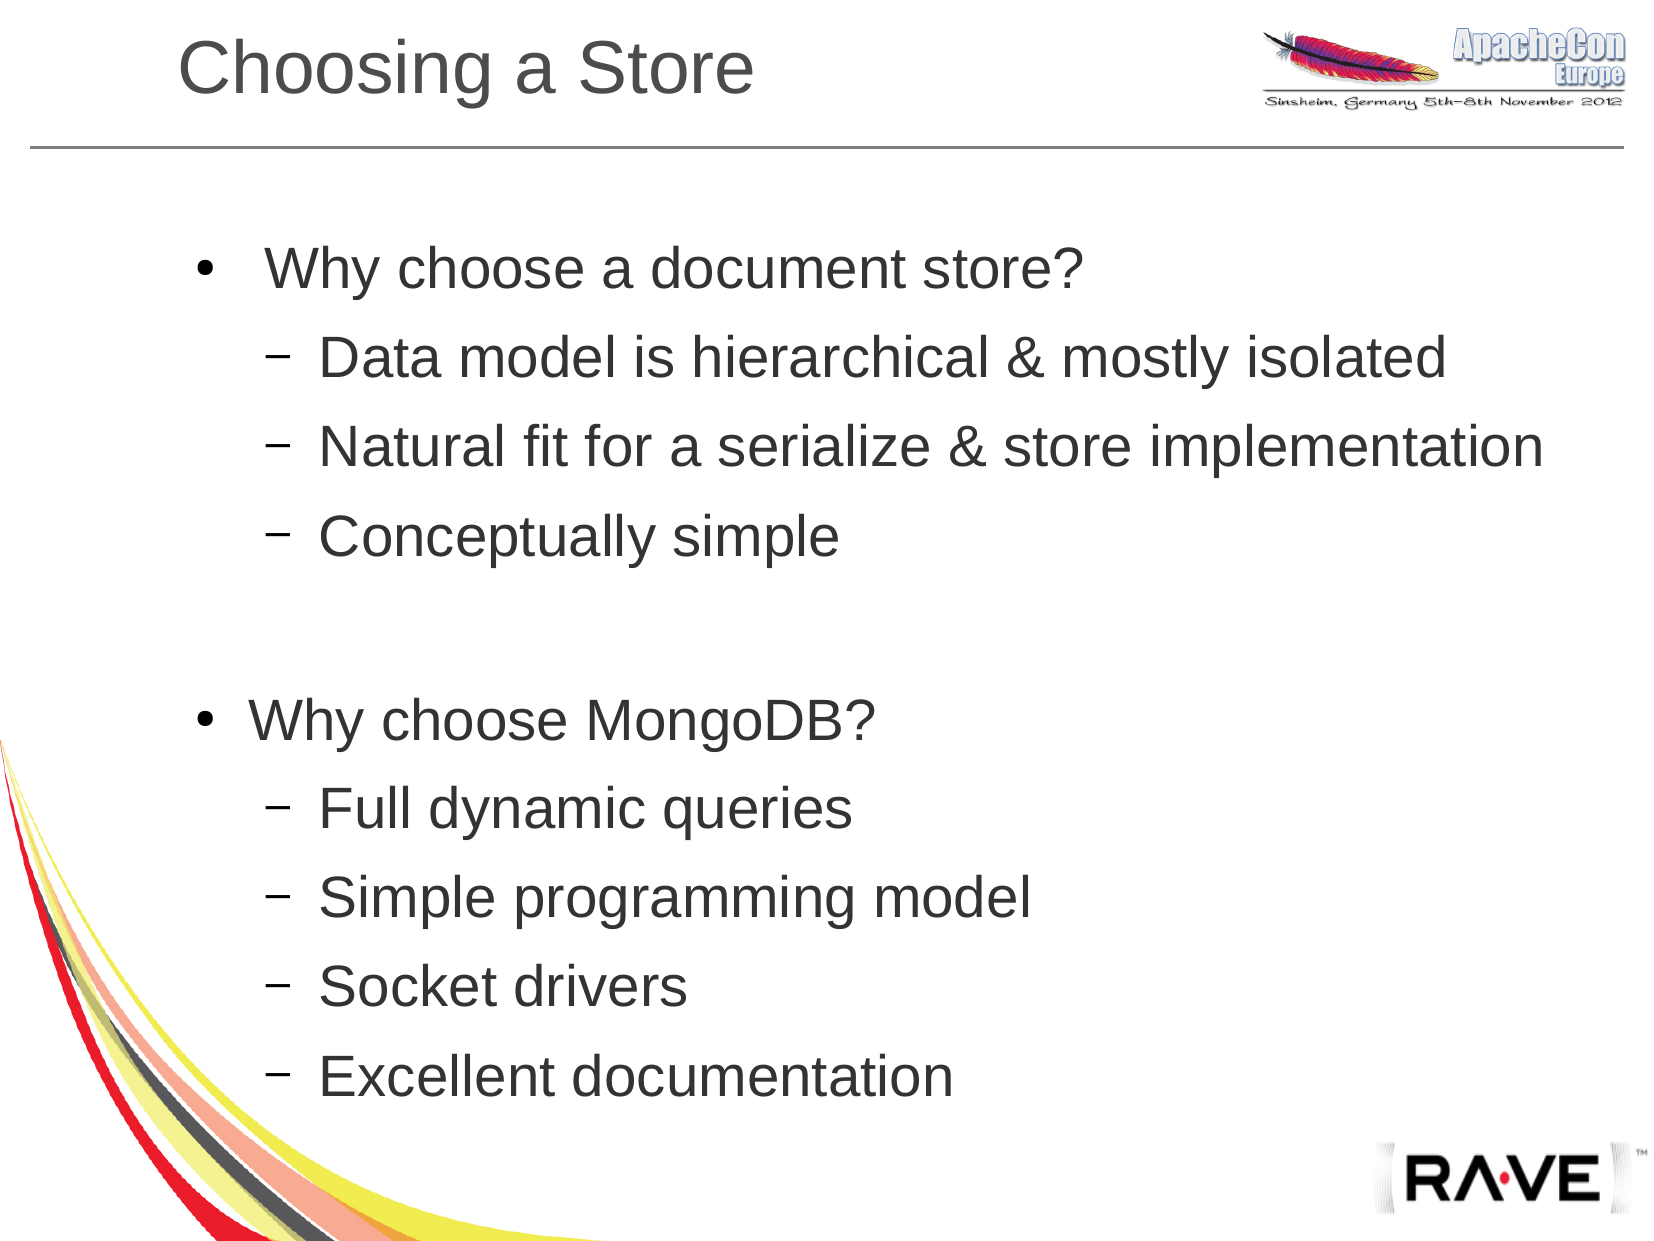

# Choosing a Store
 Why choose a document store?
Data model is hierarchical & mostly isolated
Natural fit for a serialize & store implementation
Conceptually simple
Why choose MongoDB?
Full dynamic queries
Simple programming model
Socket drivers
Excellent documentation